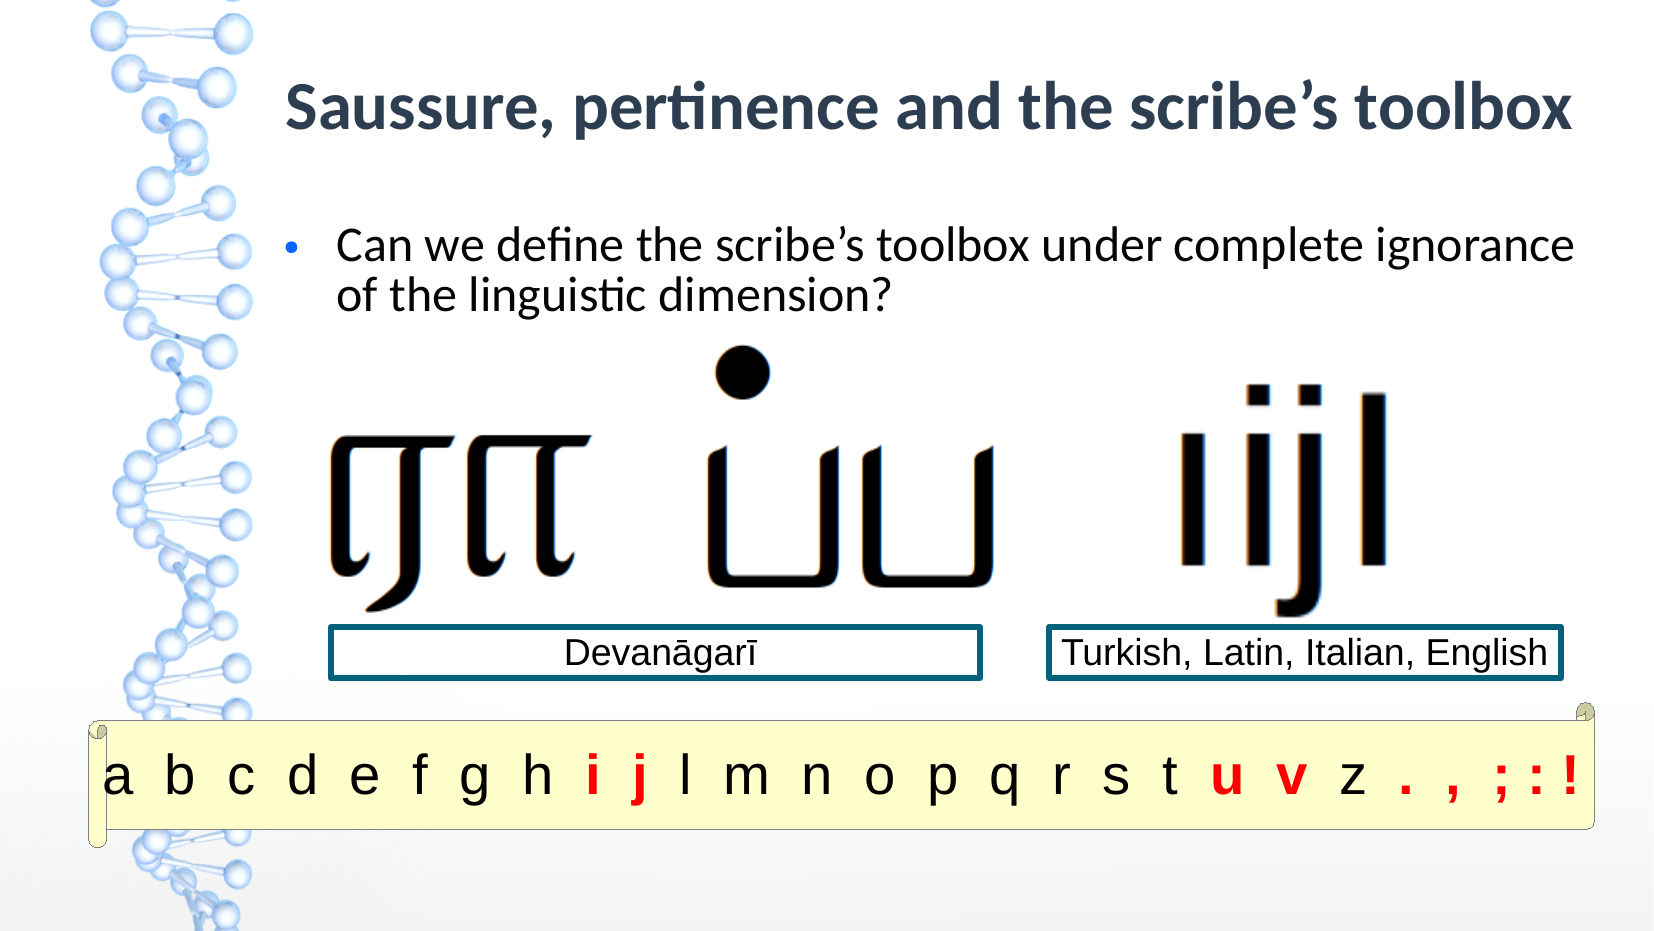

# Saussure, pertinence and the scribe’s toolbox
Can we define the scribe’s toolbox under complete ignorance of the linguistic dimension?
			Devanāgarī
Turkish, Latin, Italian, English
a b c d e f g h i j l m n o p q r s t u v z . , ; : !